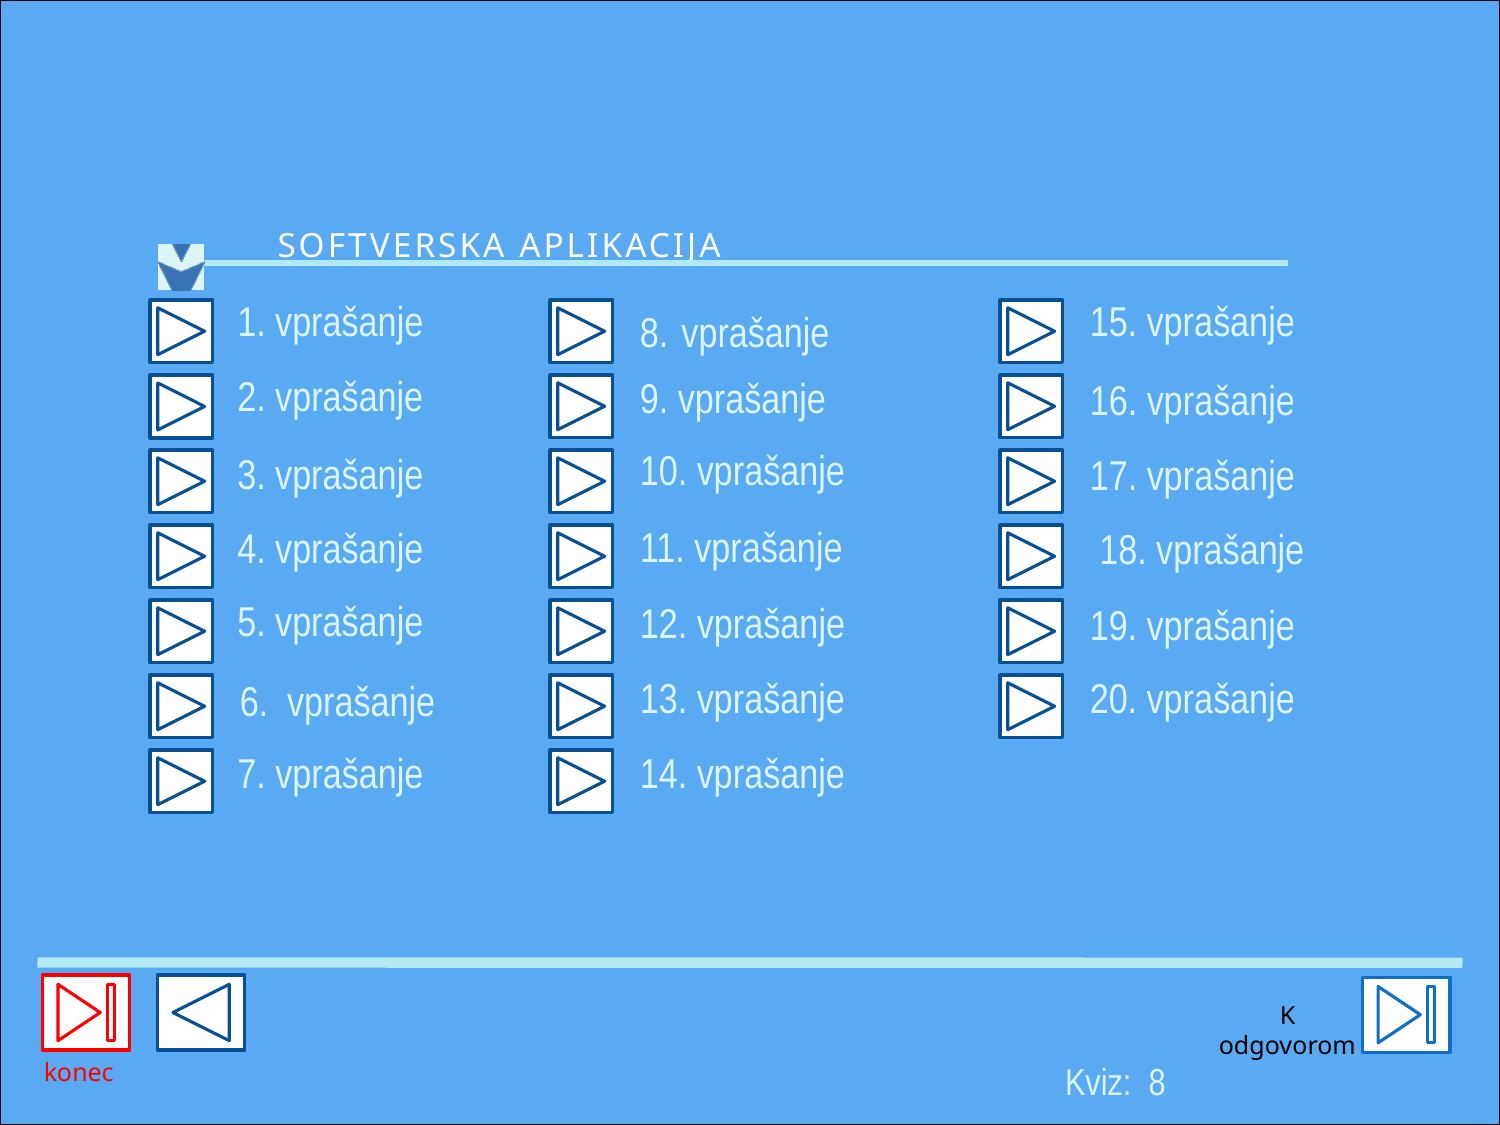

# softverska aplikacija
1. vprašanje
15. vprašanje
8. vprašanje
2. vprašanje
9. vprašanje
16. vprašanje
10. vprašanje
3. vprašanje
17. vprašanje
11. vprašanje
4. vprašanje
 18. vprašanje
5. vprašanje
12. vprašanje
19. vprašanje
13. vprašanje
20. vprašanje
6. vprašanje
7. vprašanje
14. vprašanje
K odgovorom
konec
Kviz: 8